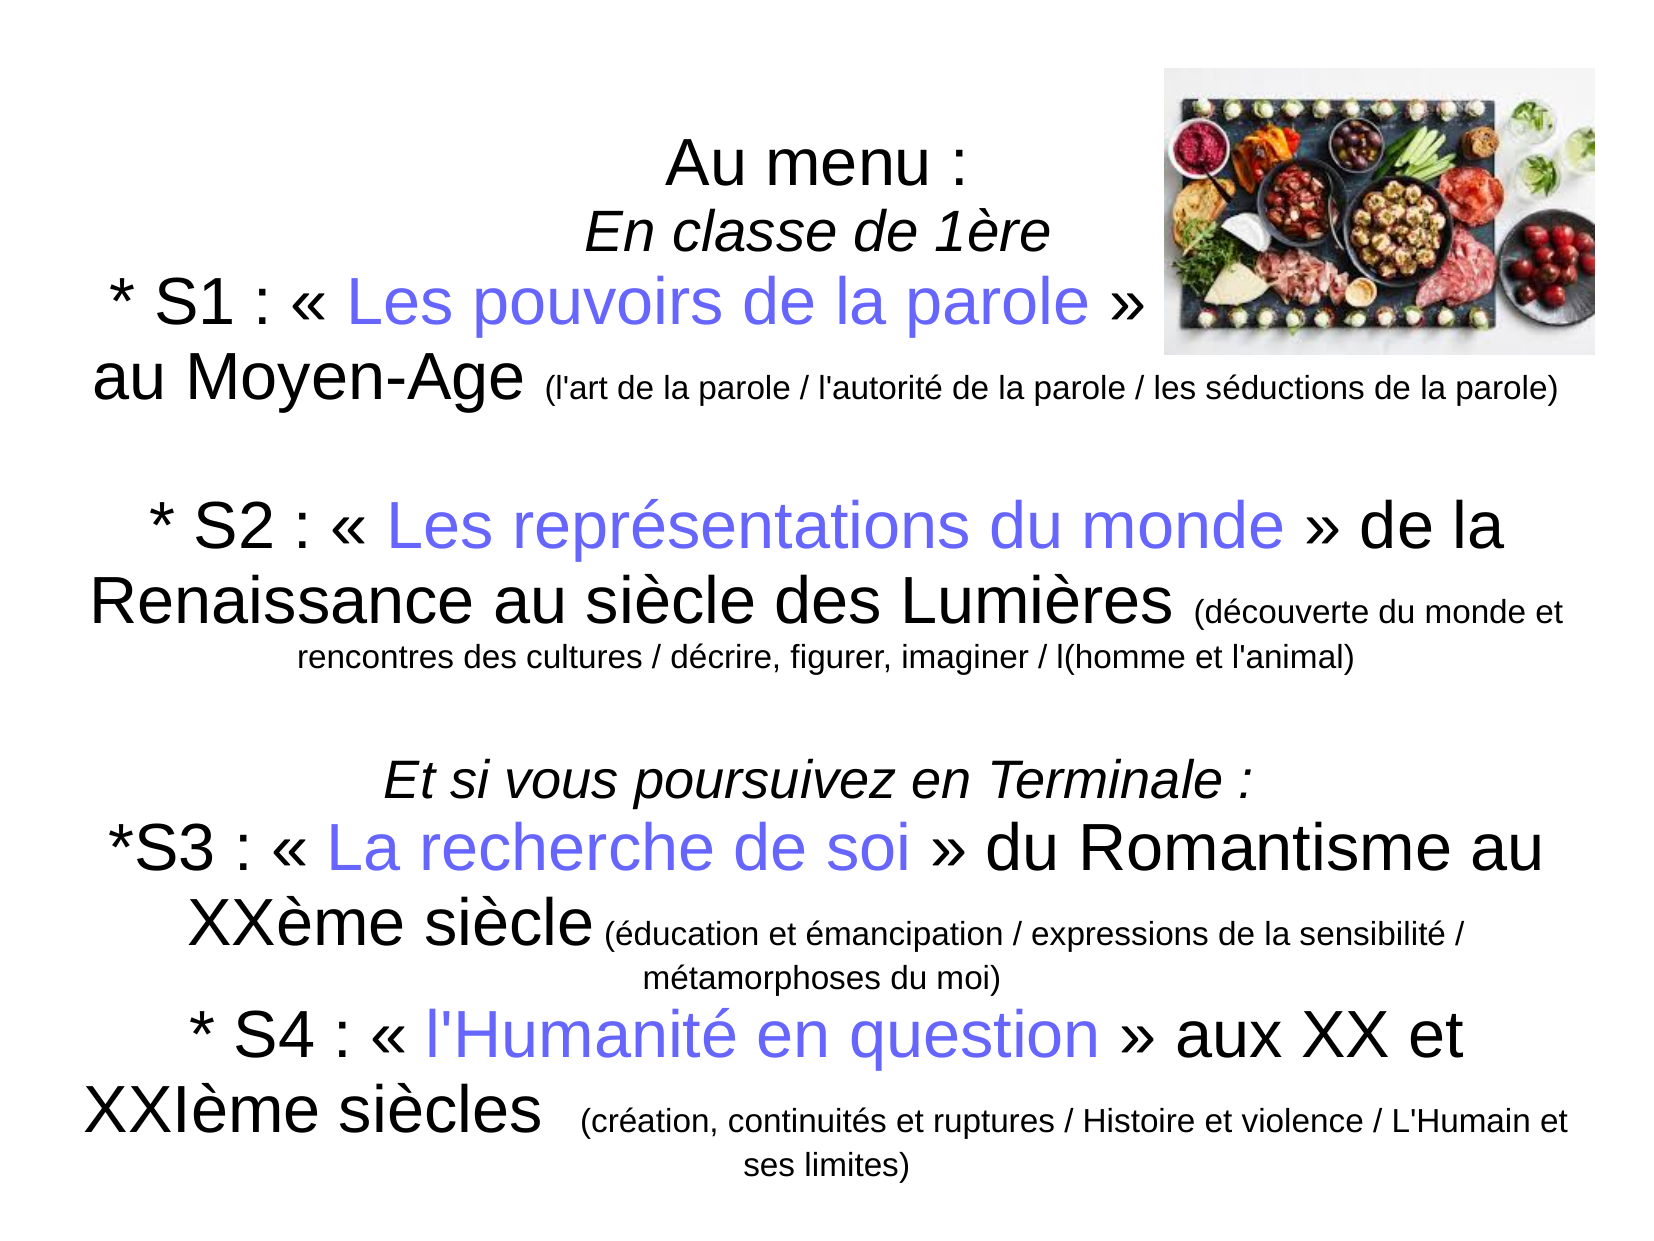

# Au menu :
En classe de 1ère
* S1 : « Les pouvoirs de la parole » de l'Antiquité au Moyen-Age (l'art de la parole / l'autorité de la parole / les séductions de la parole)
* S2 : « Les représentations du monde » de la Renaissance au siècle des Lumières (découverte du monde et rencontres des cultures / décrire, figurer, imaginer / l(homme et l'animal)
Et si vous poursuivez en Terminale :
*S3 : « La recherche de soi » du Romantisme au XXème siècle (éducation et émancipation / expressions de la sensibilité / métamorphoses du moi)
* S4 : « l'Humanité en question » aux XX et XXIème siècles (création, continuités et ruptures / Histoire et violence / L'Humain et ses limites)